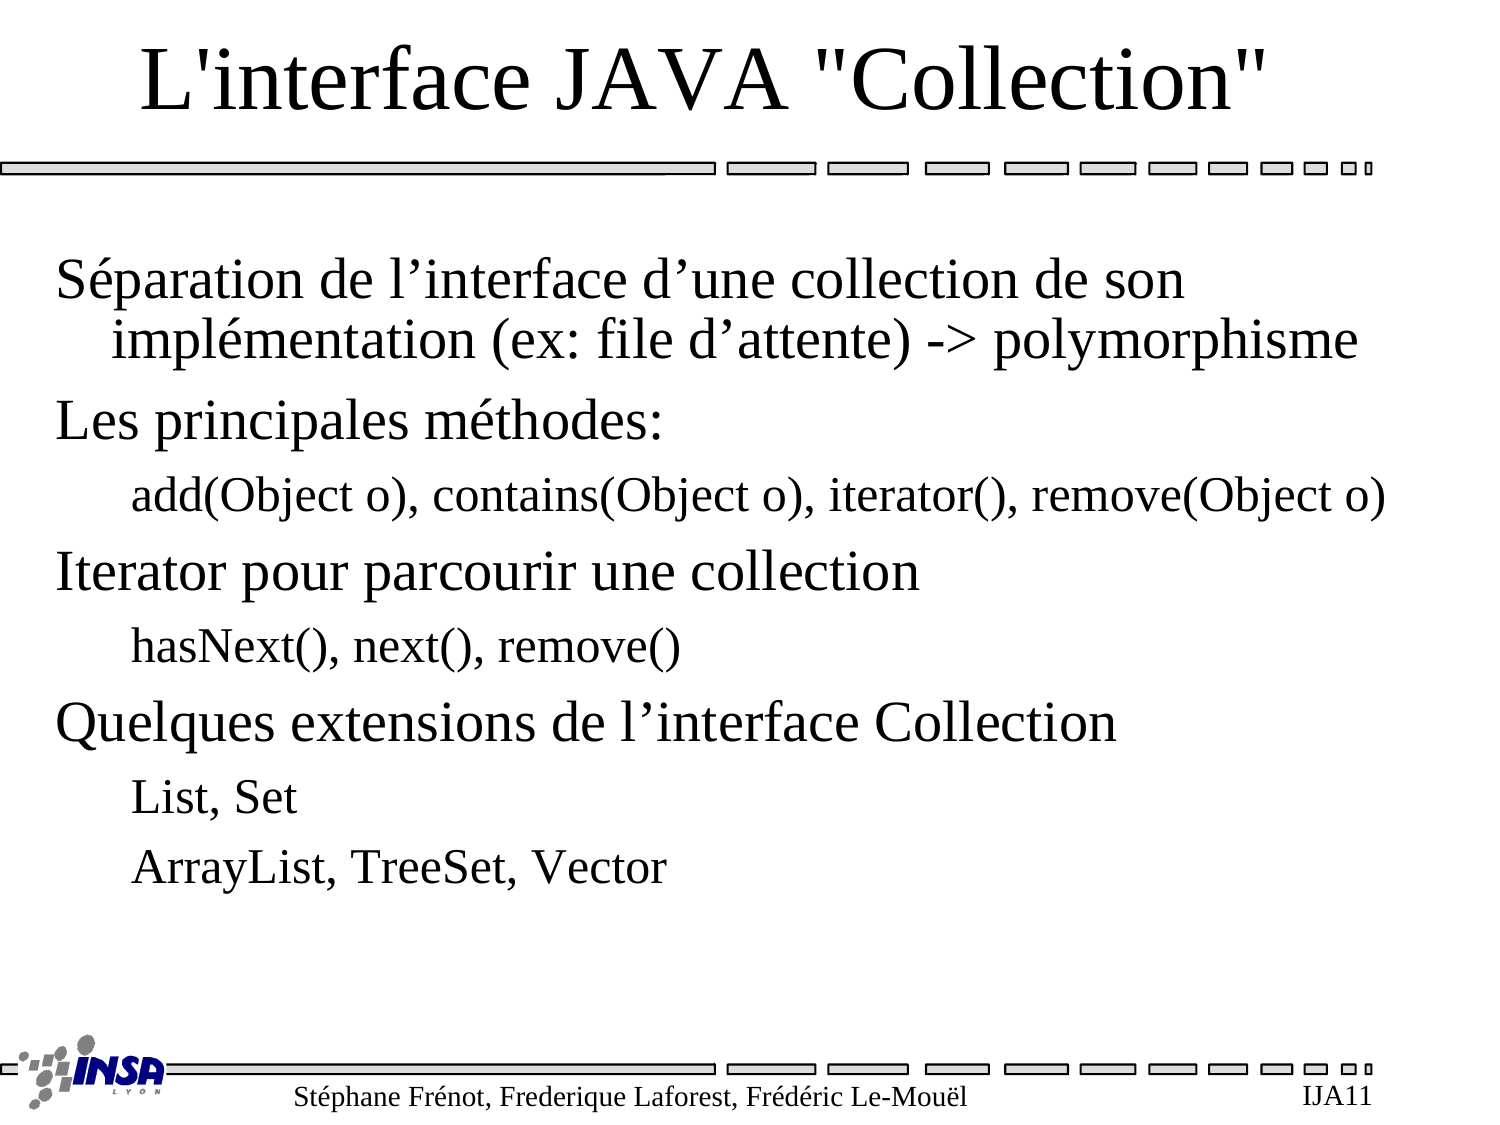

# L'interface JAVA "Collection"
Séparation de l’interface d’une collection de son implémentation (ex: file d’attente) -> polymorphisme
Les principales méthodes:
add(Object o), contains(Object o), iterator(), remove(Object o)
Iterator pour parcourir une collection
hasNext(), next(), remove()
Quelques extensions de l’interface Collection
List, Set
ArrayList, TreeSet, Vector